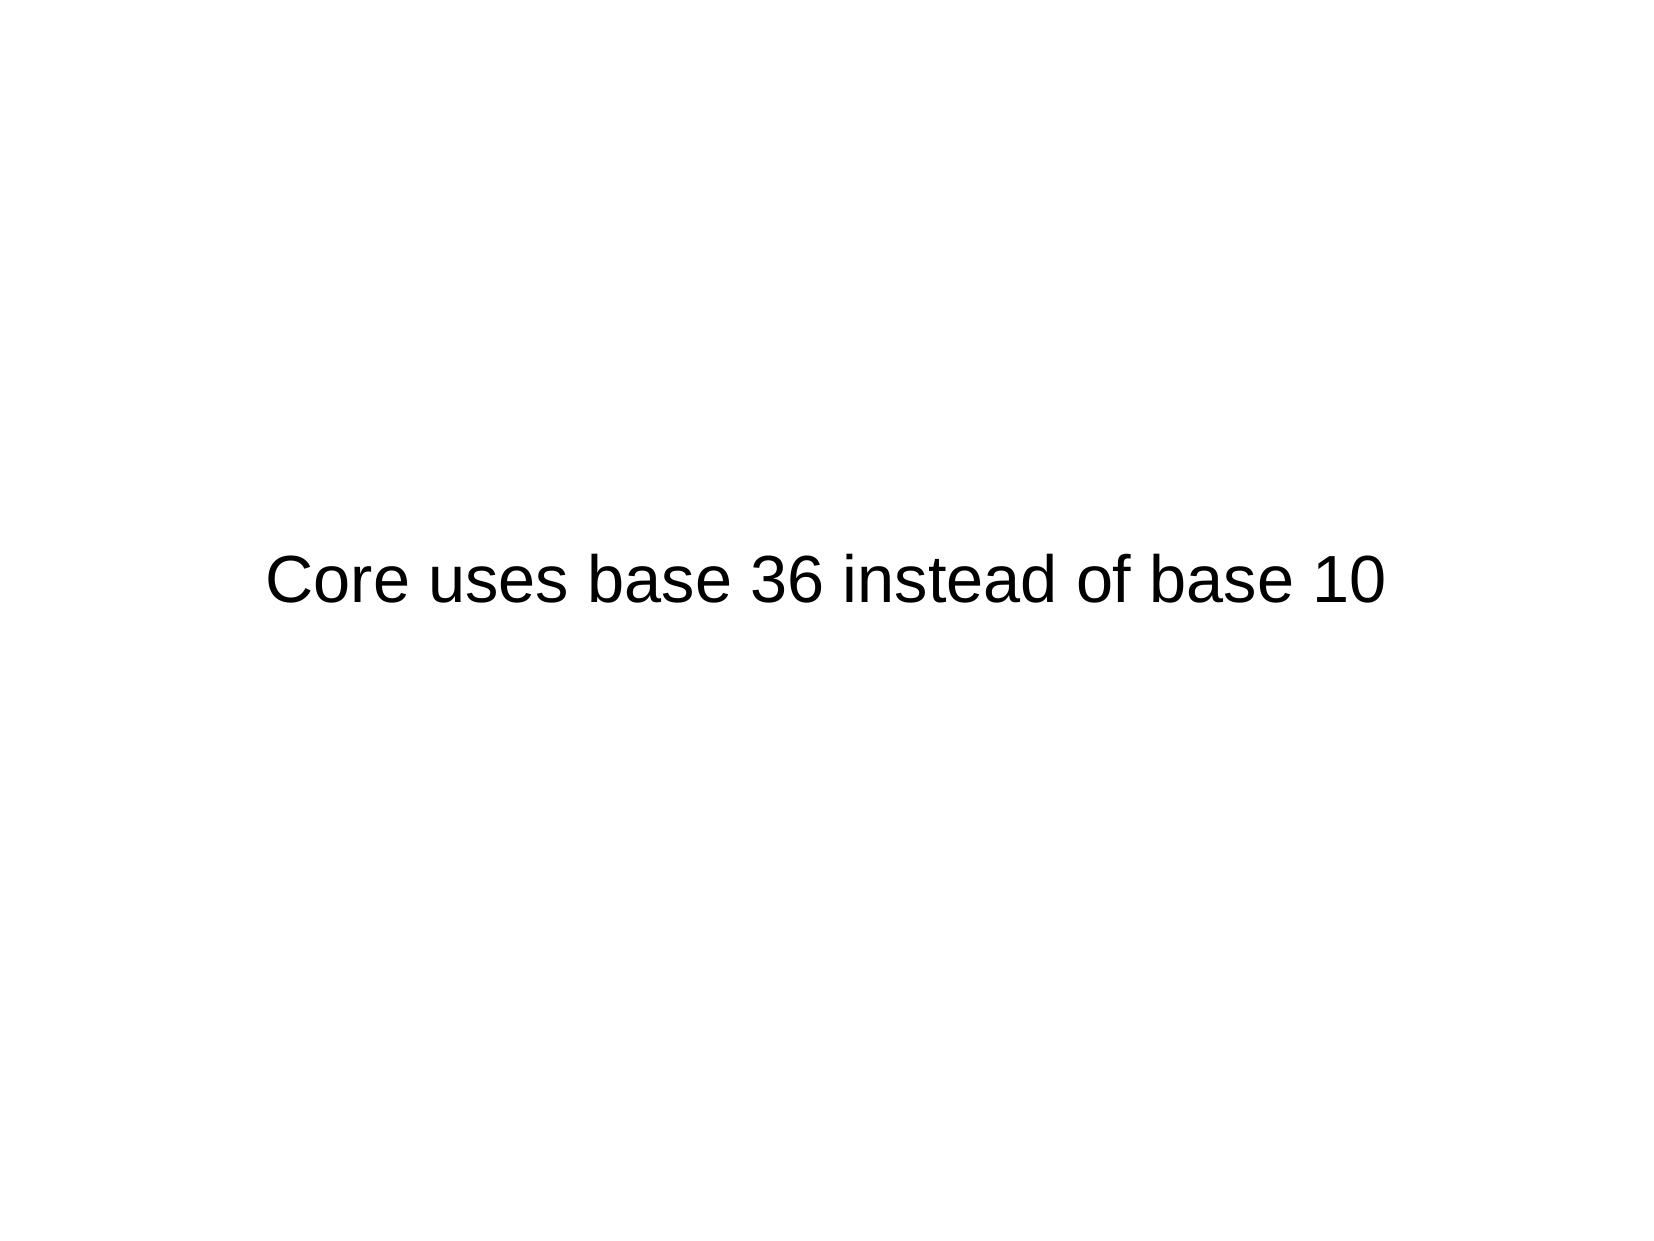

# Core uses base 36 instead of base 10